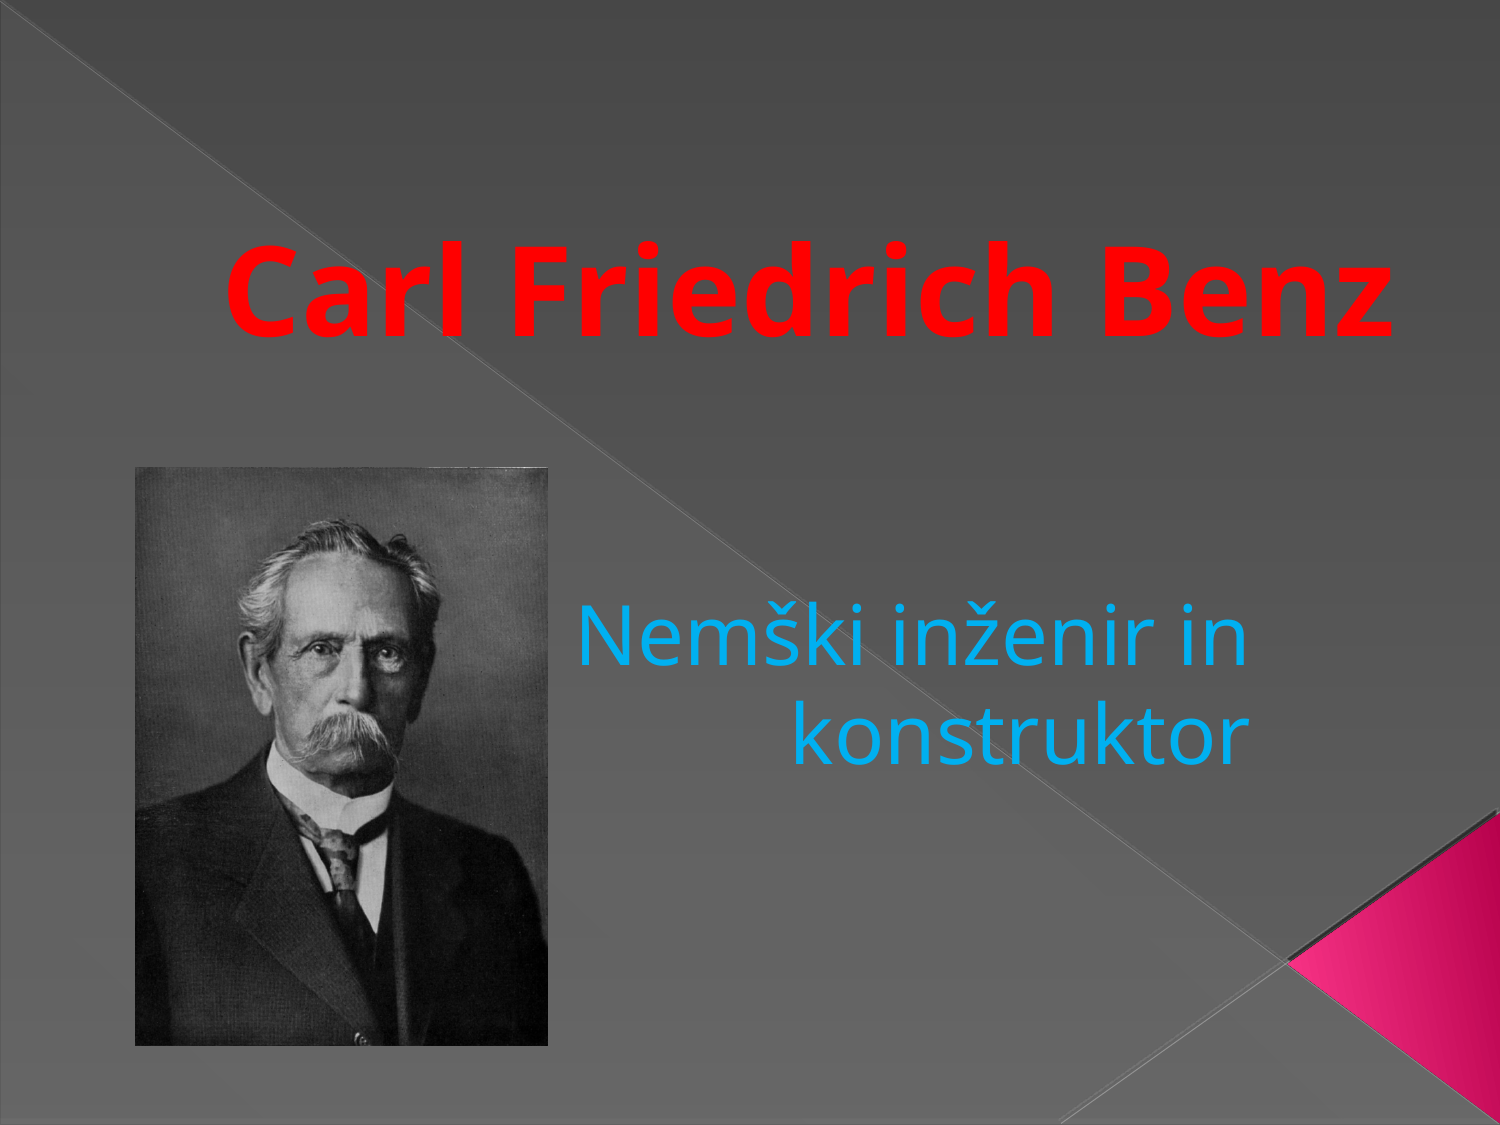

# Carl Friedrich Benz
Nemški inženir in konstruktor